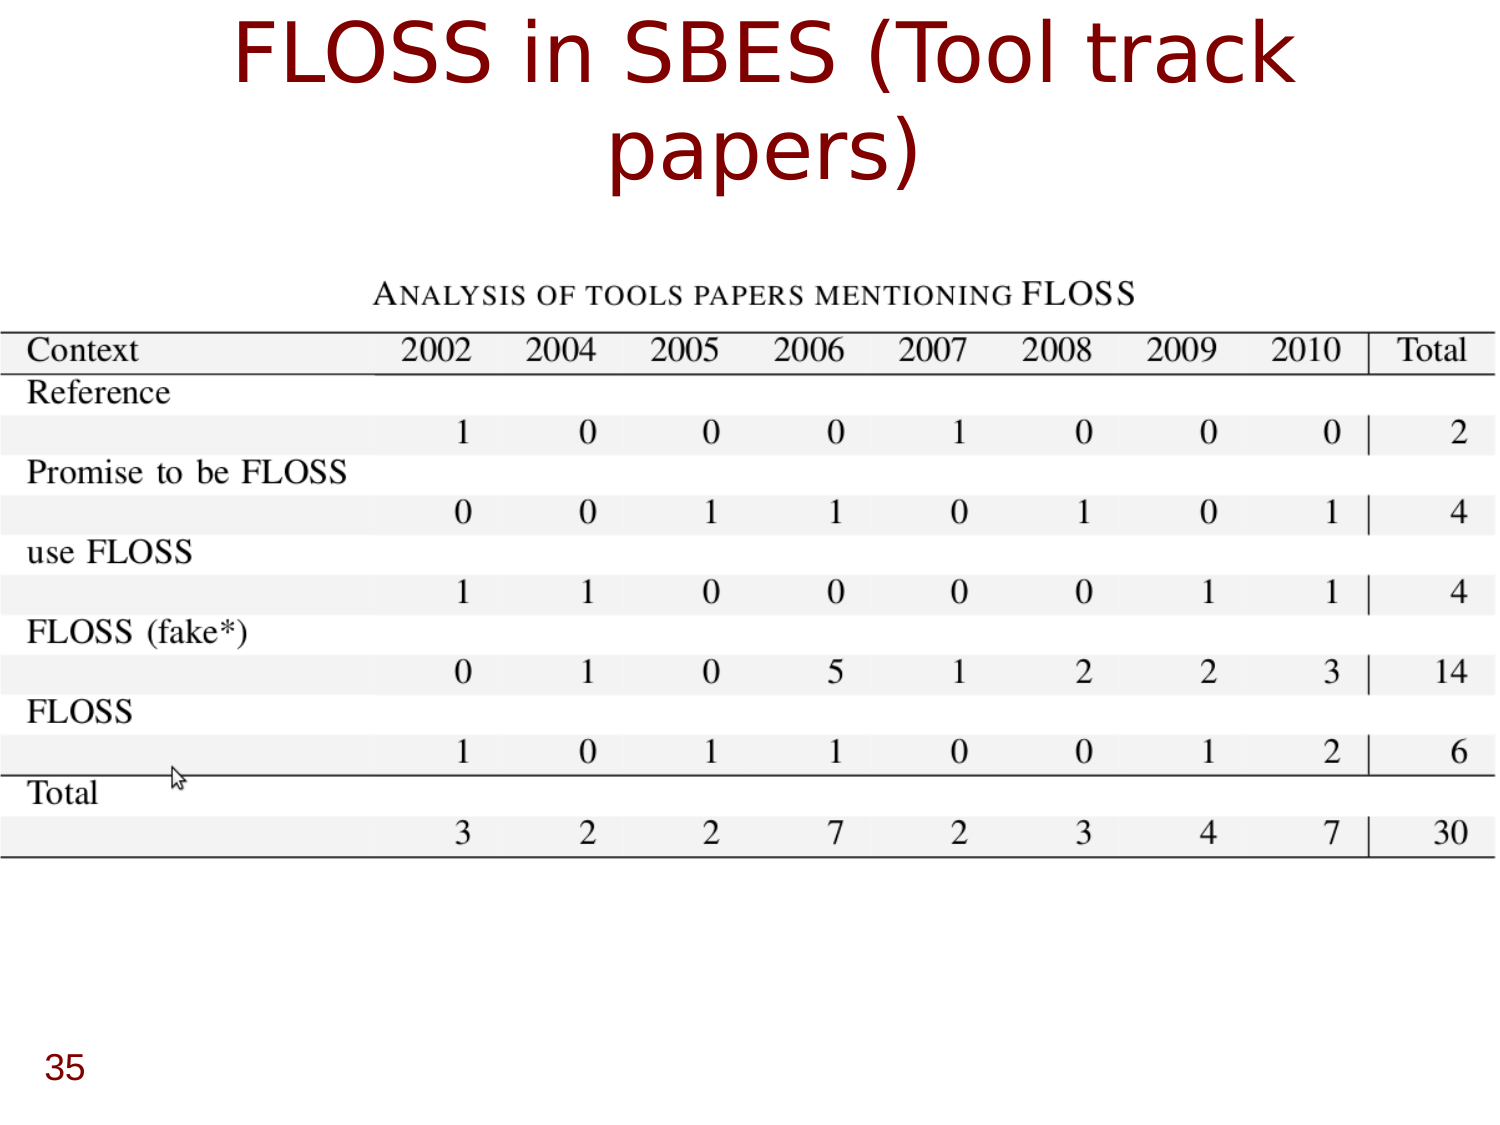

# FLOSS in SBES (Tool track papers)